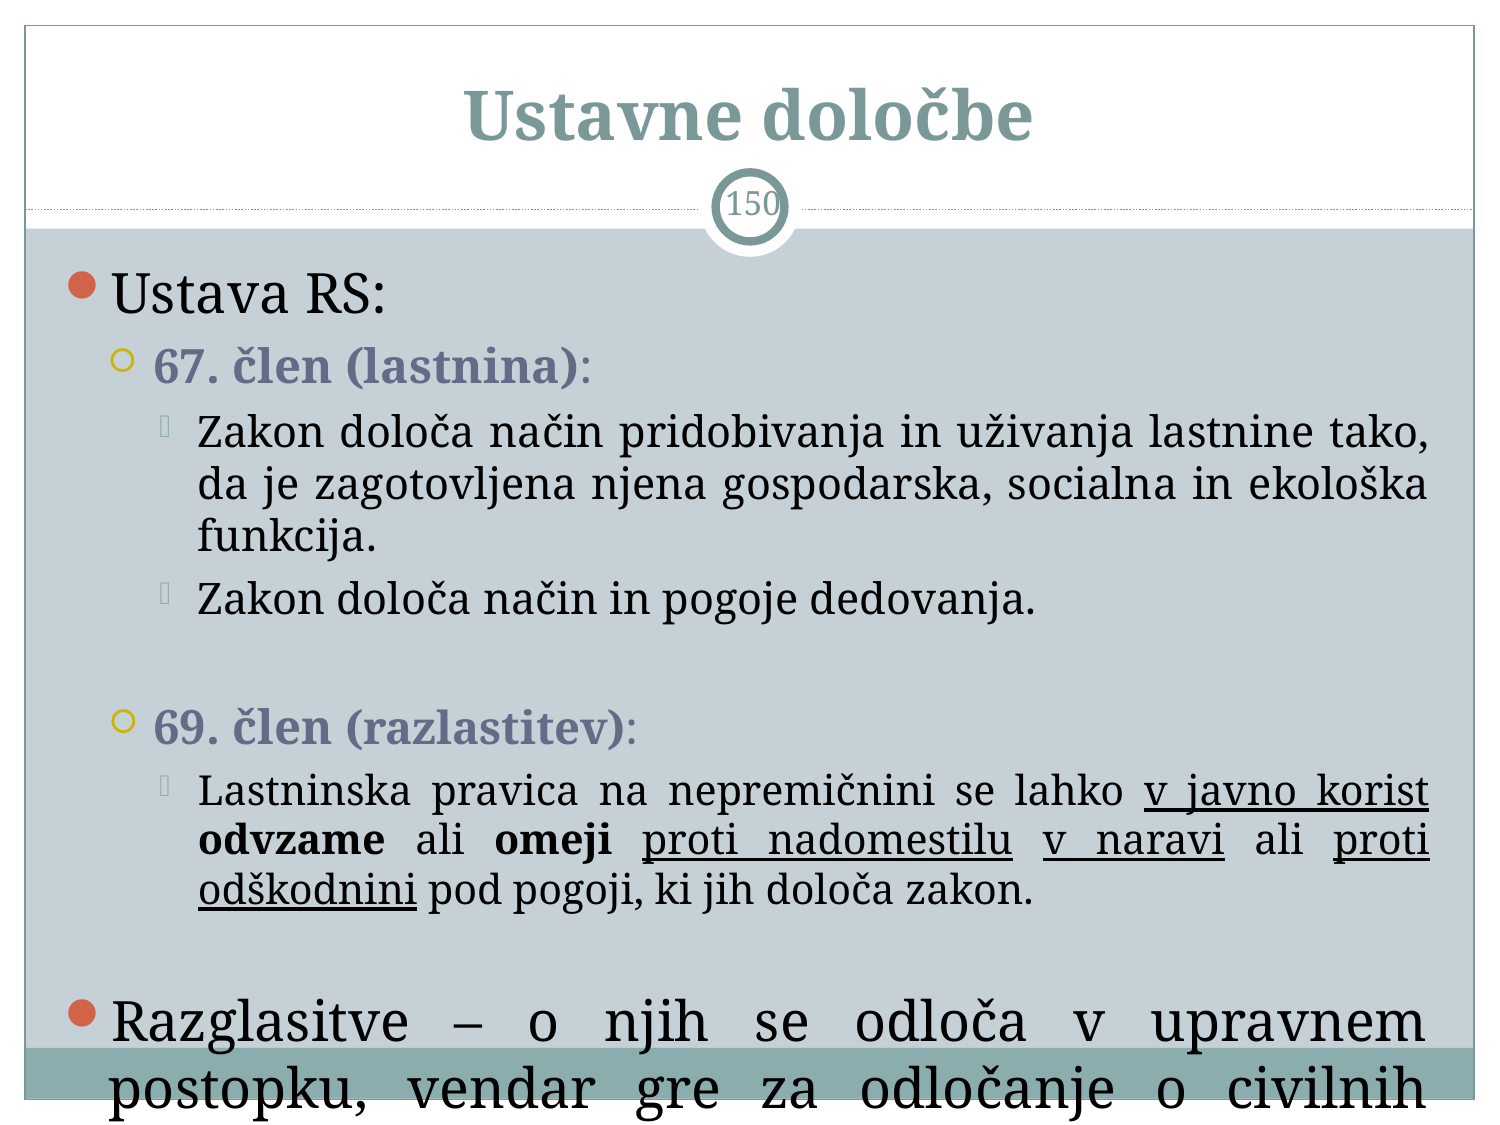

# Ustavne določbe
Ustava RS:
67. člen (lastnina):
Zakon določa način pridobivanja in uživanja lastnine tako, da je zagotovljena njena gospodarska, socialna in ekološka funkcija.
Zakon določa način in pogoje dedovanja.
69. člen (razlastitev):
Lastninska pravica na nepremičnini se lahko v javno korist odvzame ali omeji proti nadomestilu v naravi ali proti odškodnini pod pogoji, ki jih določa zakon.
Razglasitve – o njih se odloča v upravnem postopku, vendar gre za odločanje o civilnih pravicah.